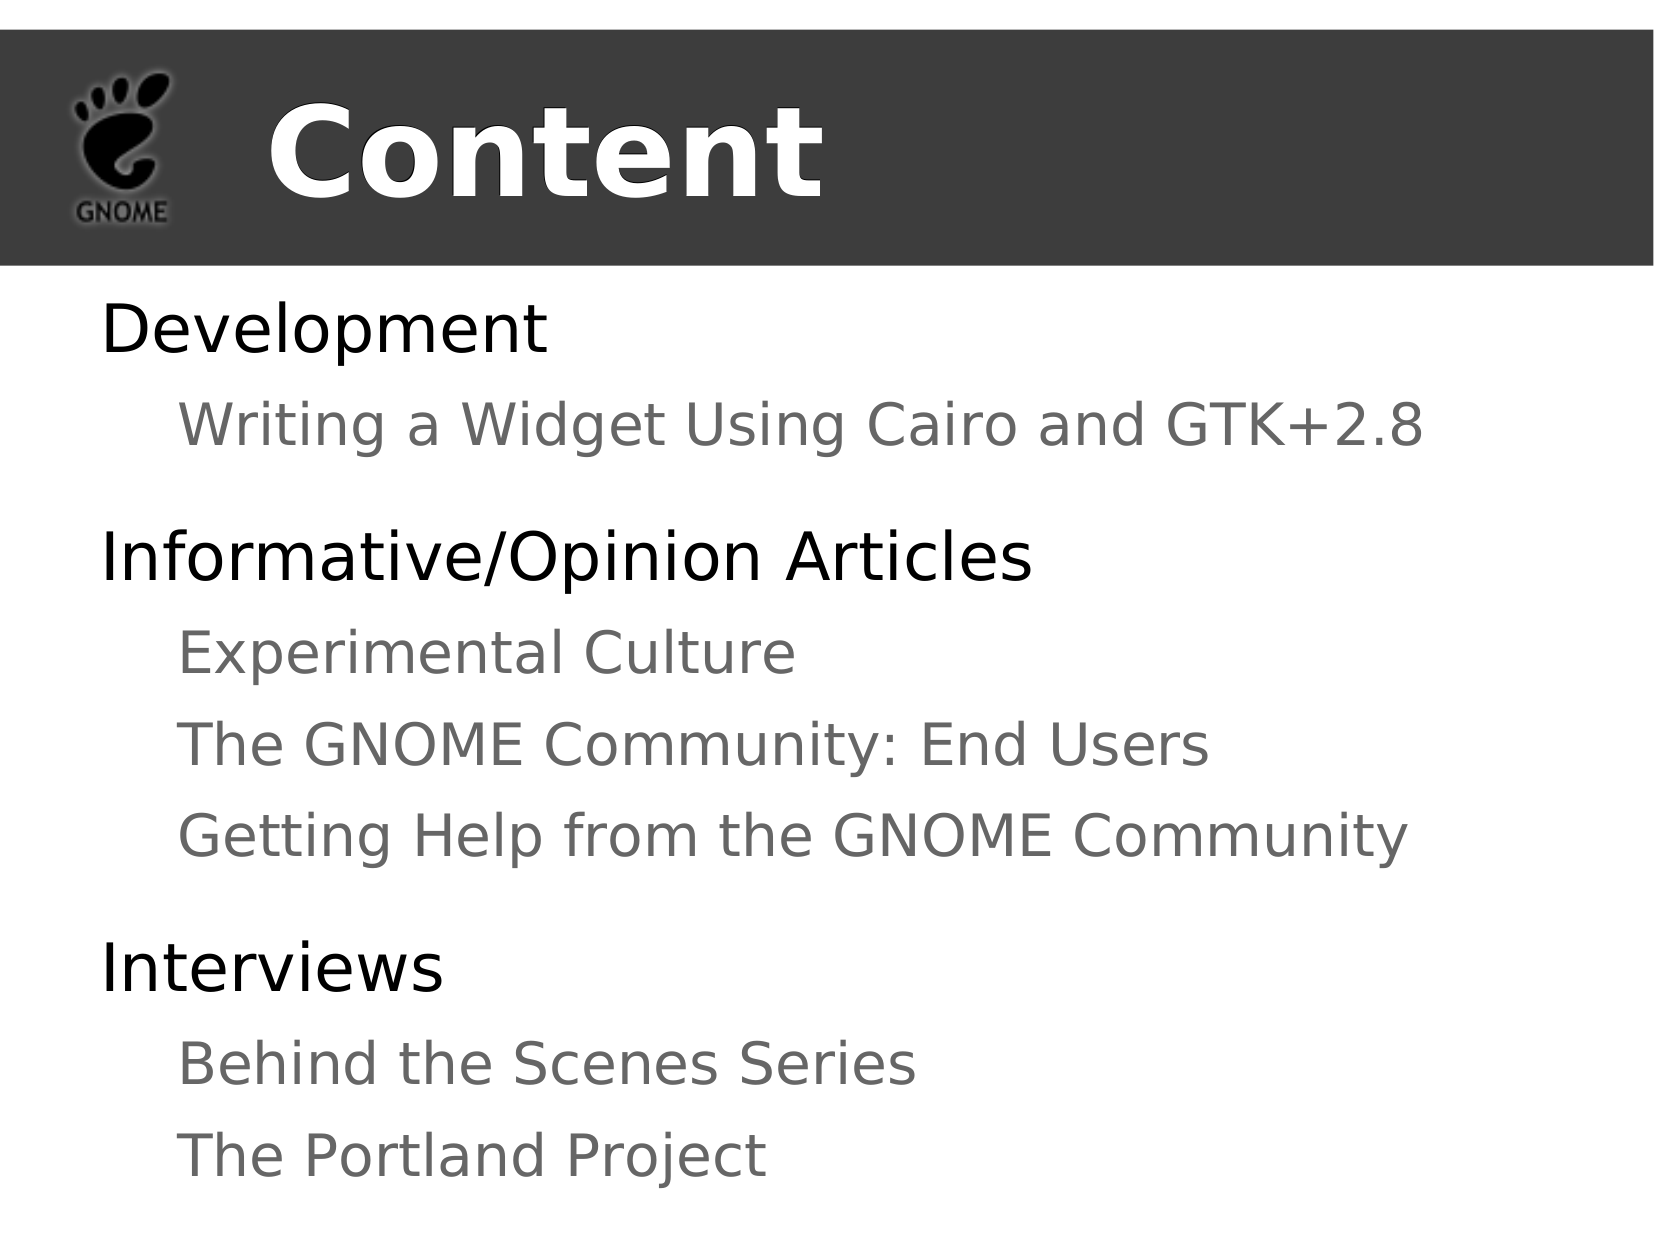

# Content
Development
Writing a Widget Using Cairo and GTK+2.8
Informative/Opinion Articles
Experimental Culture
The GNOME Community: End Users
Getting Help from the GNOME Community
Interviews
Behind the Scenes Series
The Portland Project